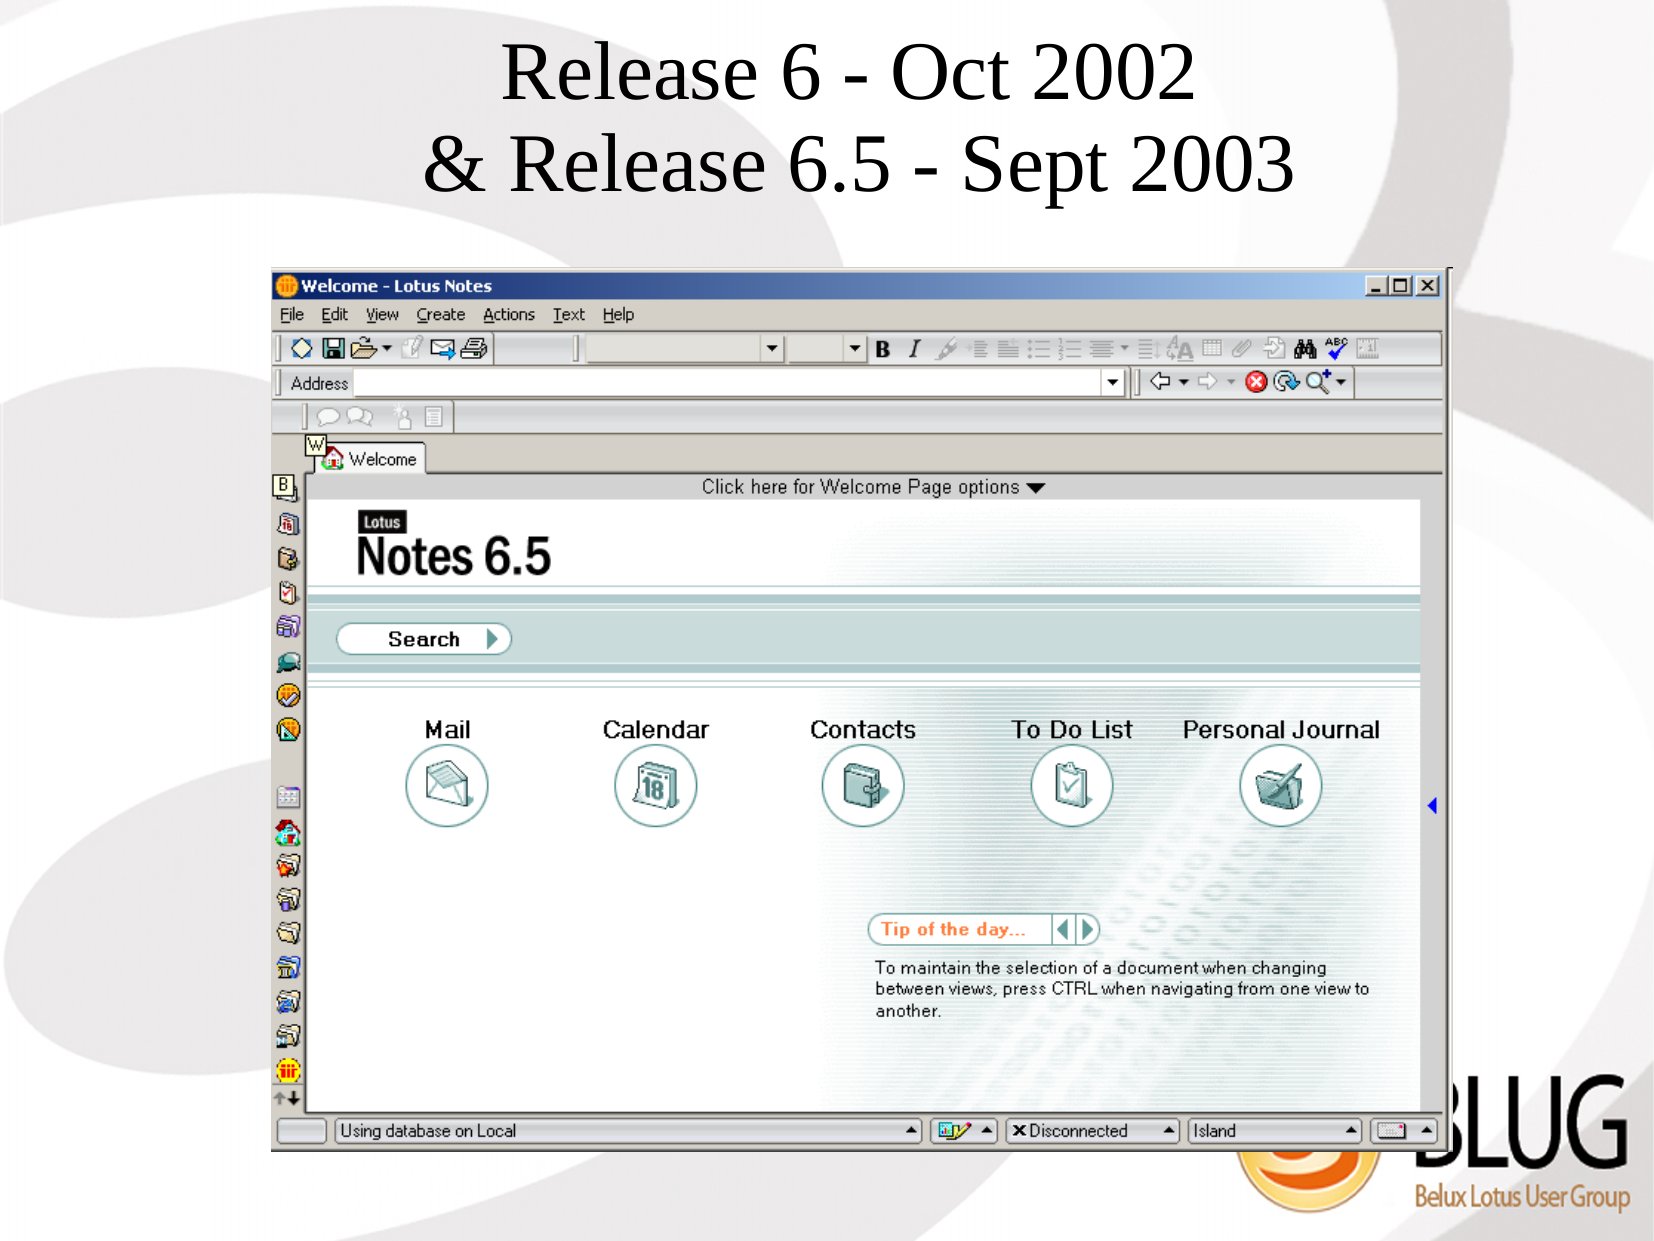

# Release 6 - Oct 2002 & Release 6.5 - Sept 2003